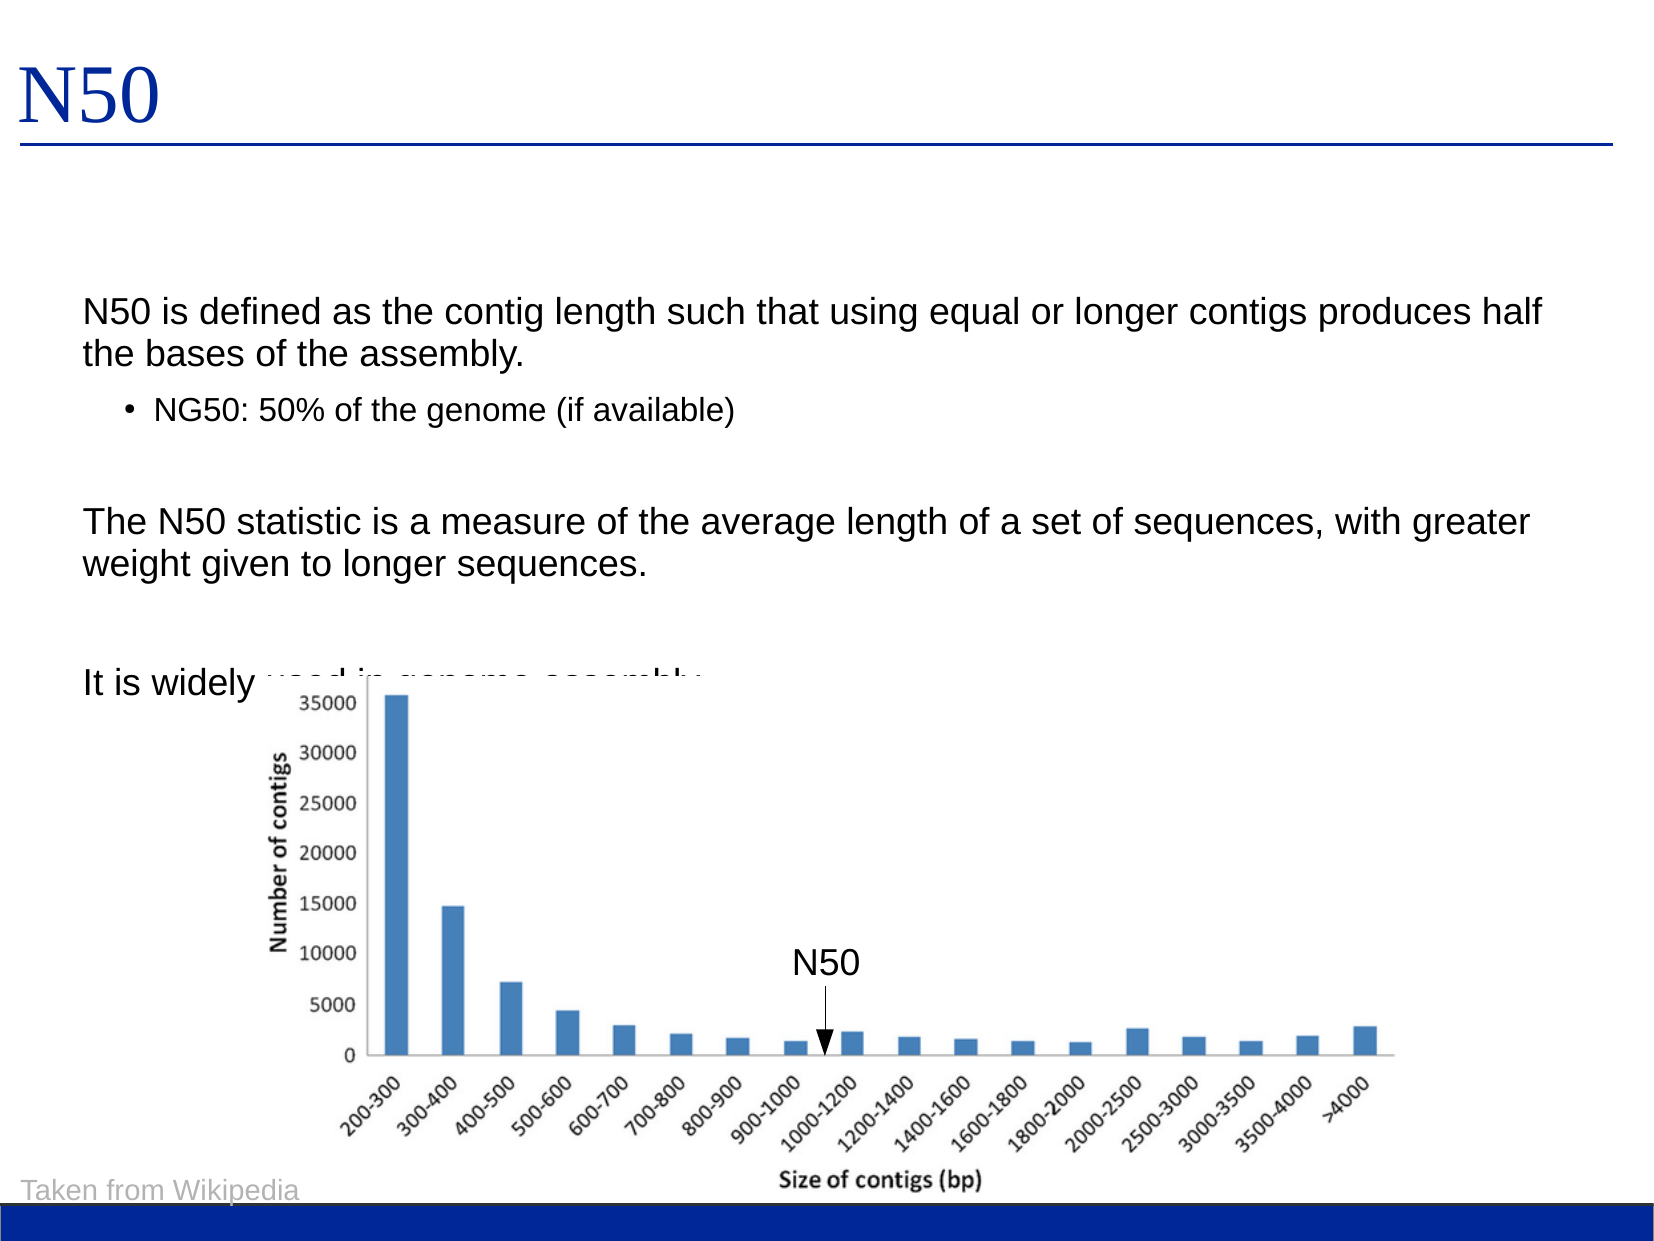

# N50
N50 is defined as the contig length such that using equal or longer contigs produces half the bases of the assembly.
NG50: 50% of the genome (if available)
The N50 statistic is a measure of the average length of a set of sequences, with greater weight given to longer sequences.
It is widely used in genome assembly
N50
Taken from Wikipedia